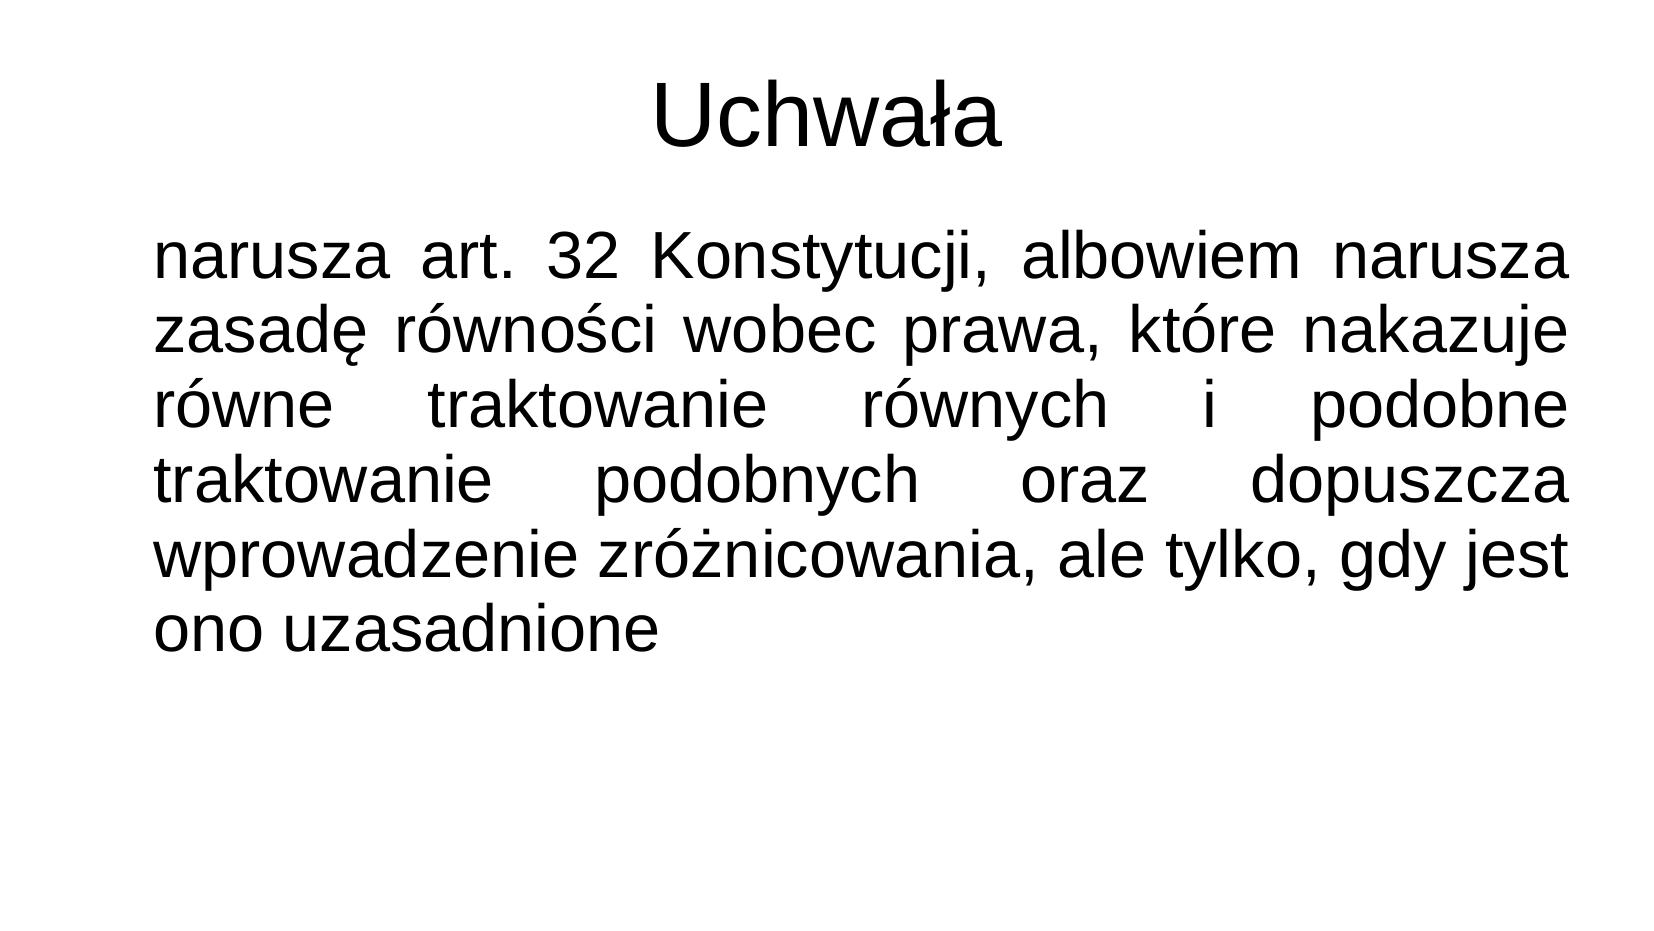

# Uchwała
narusza art. 32 Konstytucji, albowiem narusza zasadę równości wobec prawa, które nakazuje równe traktowanie równych i podobne traktowanie podobnych oraz dopuszcza wprowadzenie zróżnicowania, ale tylko, gdy jest ono uzasadnione